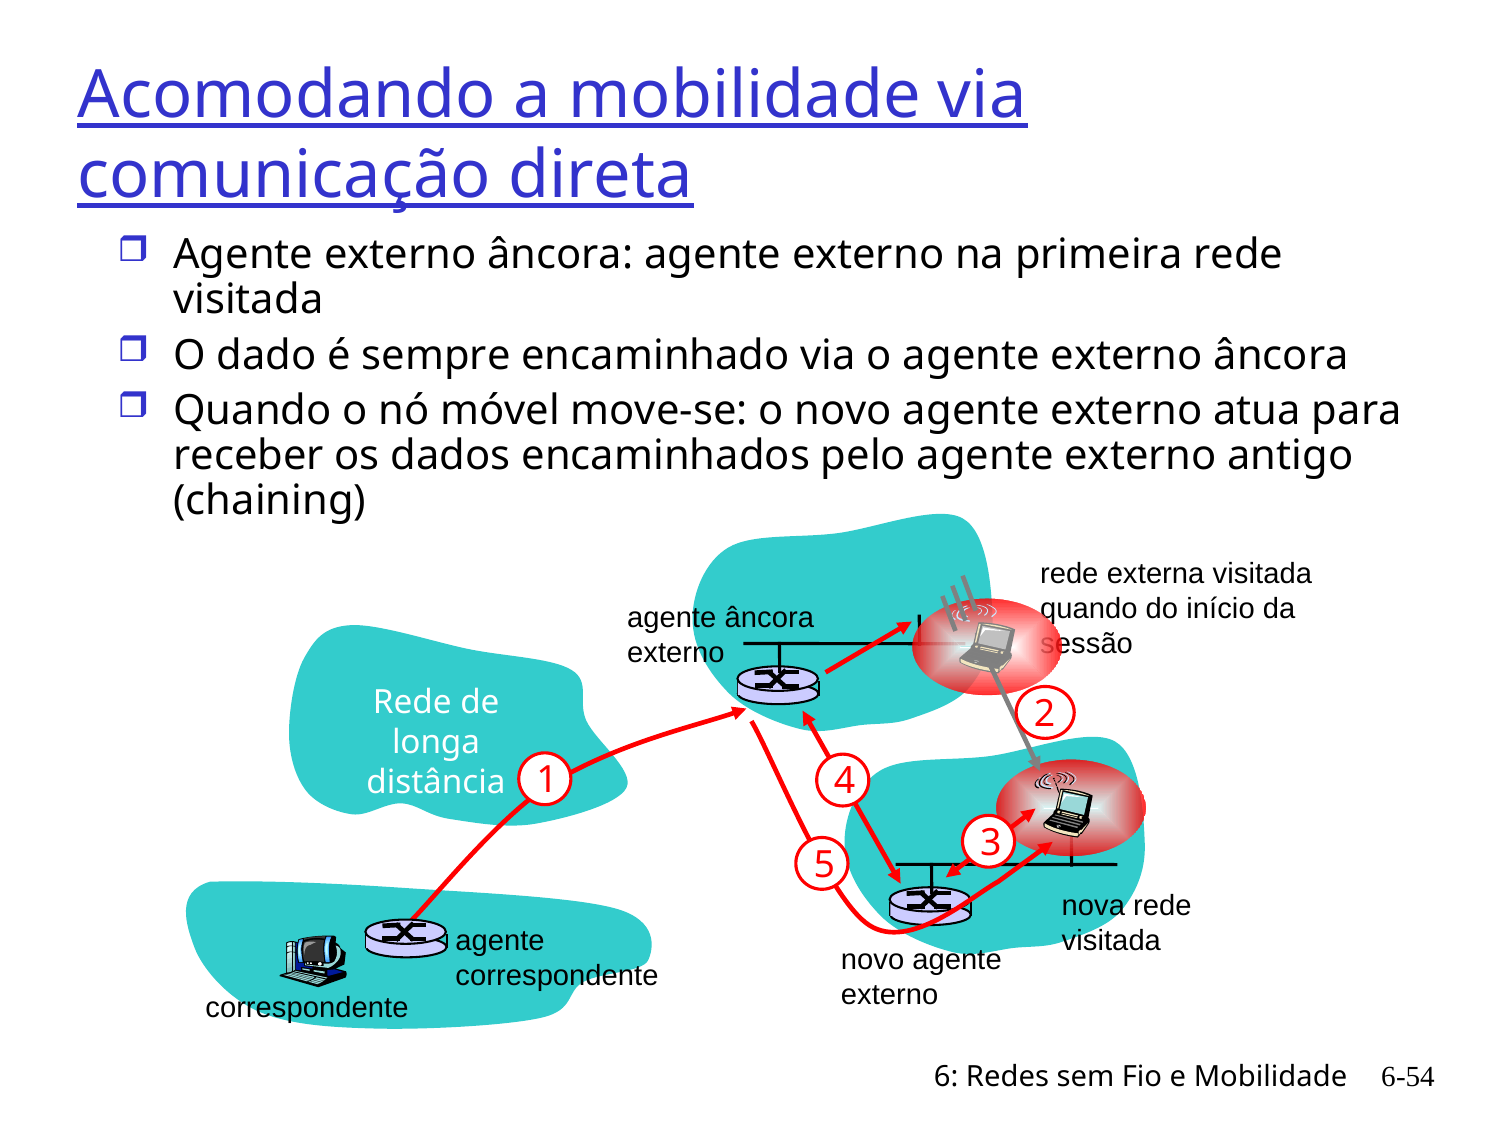

Acomodando a mobilidade via comunicação direta
Agente externo âncora: agente externo na primeira rede visitada
O dado é sempre encaminhado via o agente externo âncora
Quando o nó móvel move-se: o novo agente externo atua para receber os dados encaminhados pelo agente externo antigo (chaining)
rede externa visitada quando do início da sessão
agente âncora externo
Rede de longa
distância
2
1
4
3
5
nova rede visitada
agente correspondente
novo agente
externo
correspondente
6: Redes sem Fio e Mobilidade